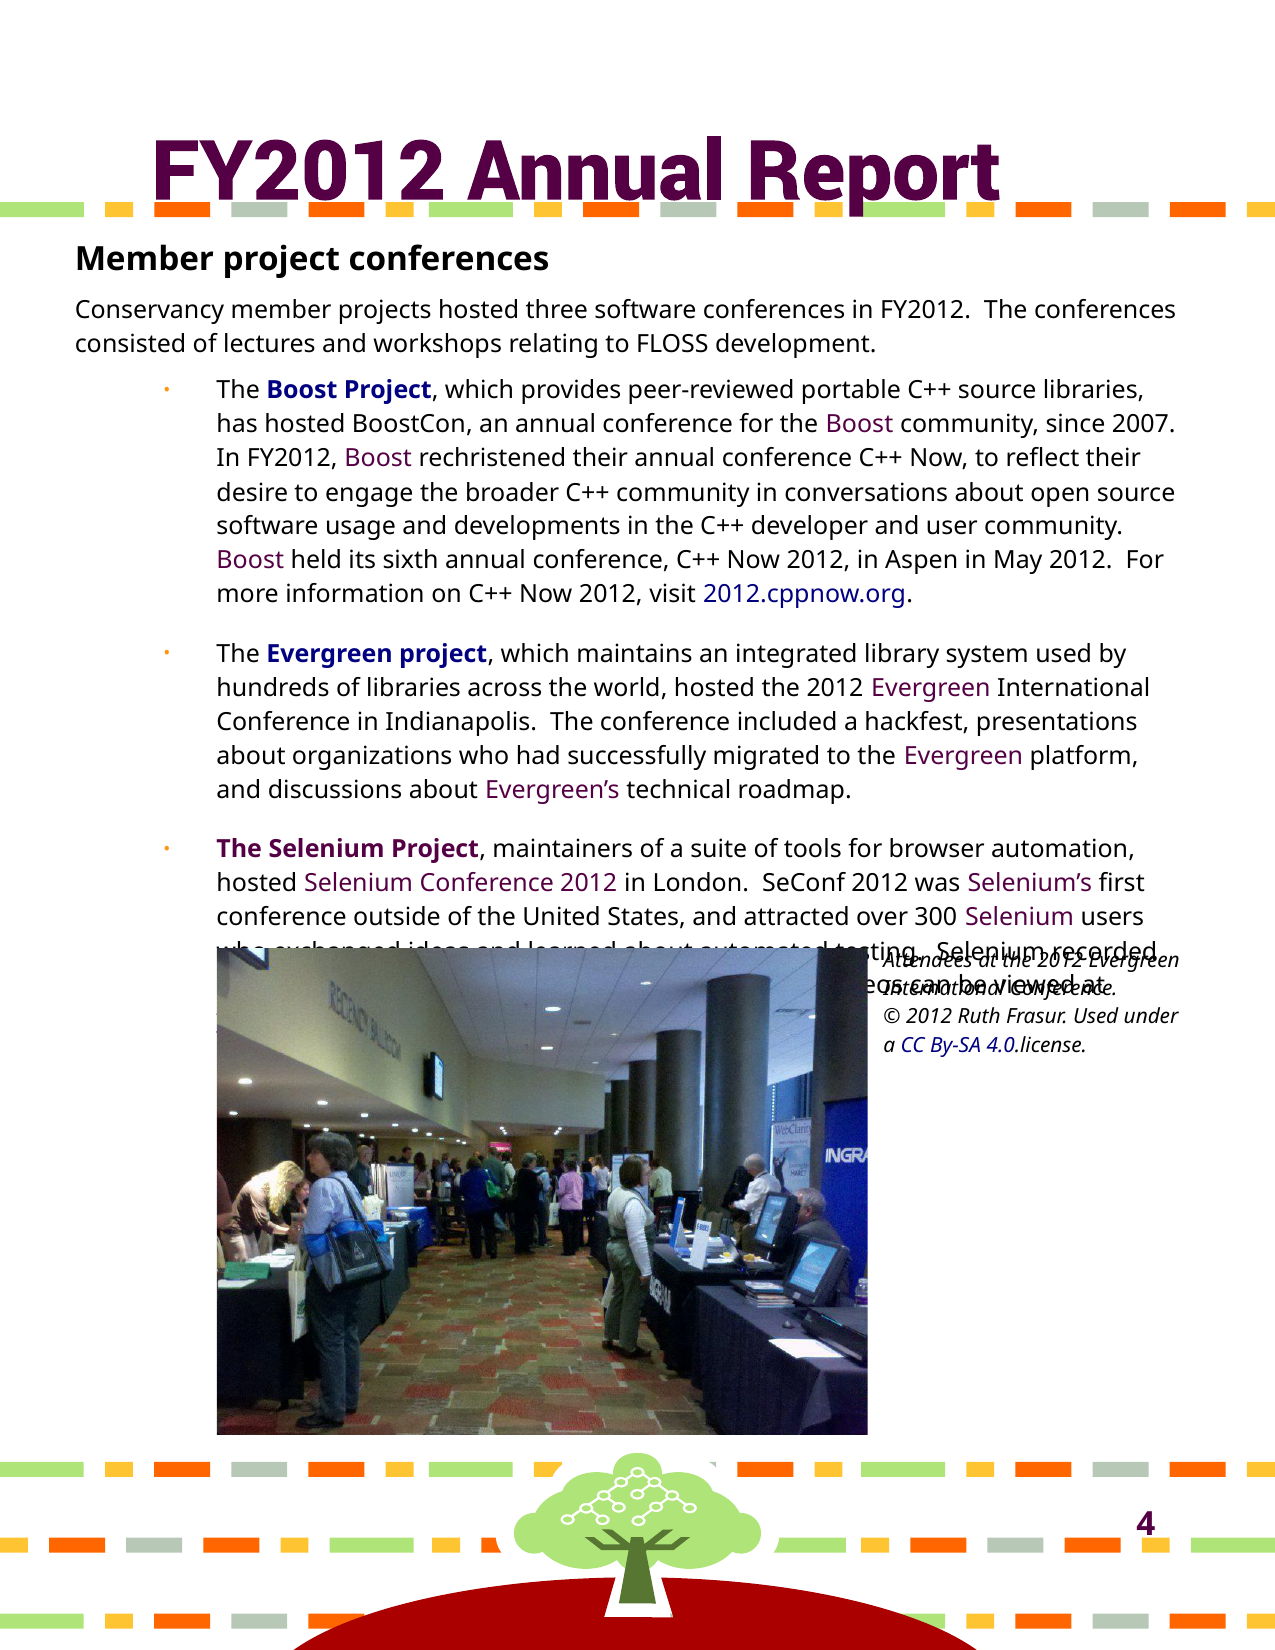

# Member project conferences
Conservancy member projects hosted three software conferences in FY2012. The conferences consisted of lectures and workshops relating to FLOSS development.
The Boost Project, which provides peer-reviewed portable C++ source libraries, has hosted BoostCon, an annual conference for the Boost community, since 2007. In FY2012, Boost rechristened their annual conference C++ Now, to reflect their desire to engage the broader C++ community in conversations about open source software usage and developments in the C++ developer and user community. Boost held its sixth annual conference, C++ Now 2012, in Aspen in May 2012. For more information on C++ Now 2012, visit 2012.cppnow.org.
The Evergreen project, which maintains an integrated library system used by hundreds of libraries across the world, hosted the 2012 Evergreen International Conference in Indianapolis. The conference included a hackfest, presentations about organizations who had successfully migrated to the Evergreen platform, and discussions about Evergreen’s technical roadmap.
The Selenium Project, maintainers of a suite of tools for browser automation, hosted Selenium Conference 2012 in London. SeConf 2012 was Selenium’s first conference outside of the United States, and attracted over 300 Selenium users who exchanged ideas and learned about automated testing. Selenium recorded and archived all of sessions for the public’s benefit. Videos can be viewed at youtube.com/seleniumconf.
Attendees at the 2012 Evergreen
International Conference.
© 2012 Ruth Frasur. Used under
a CC By-SA 4.0.license.